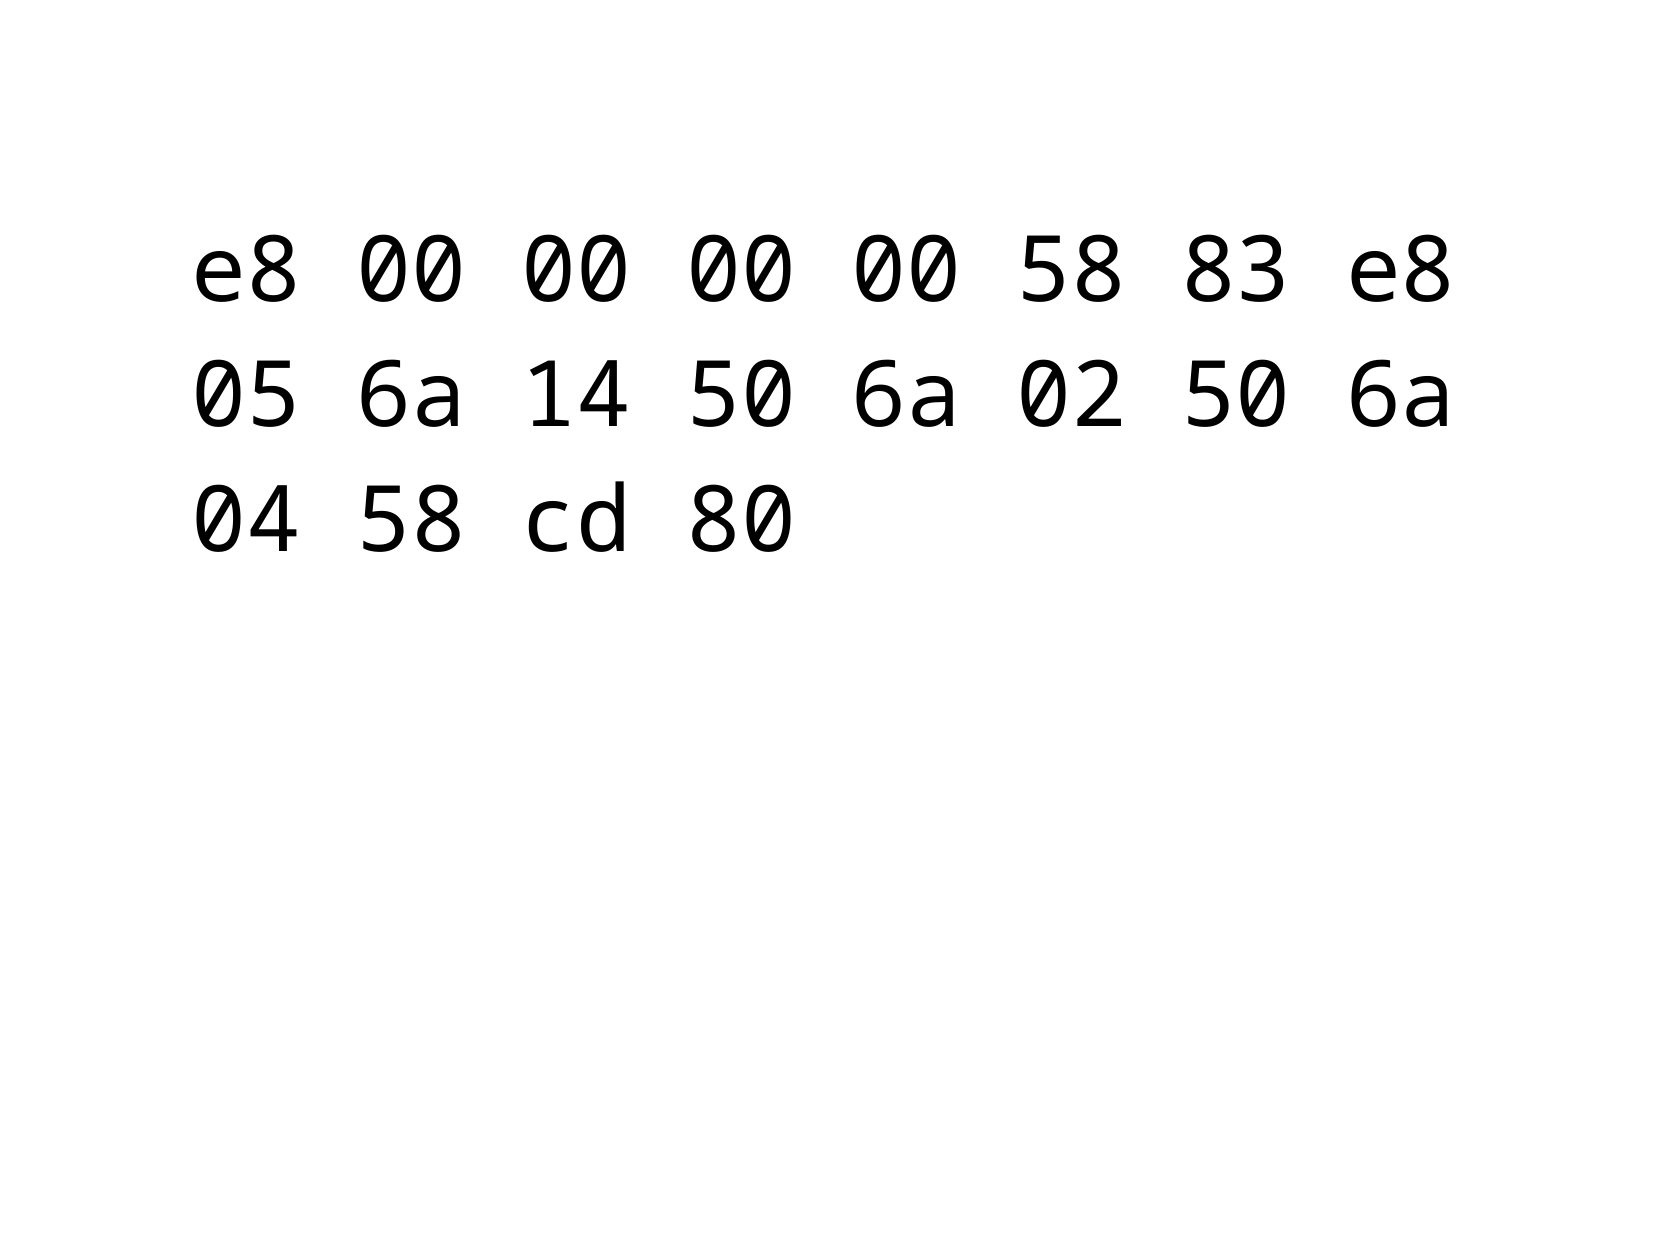

e8 00 00 00 00 58 83 e8
05 6a 14 50 6a 02 50 6a
04 58 cd 80